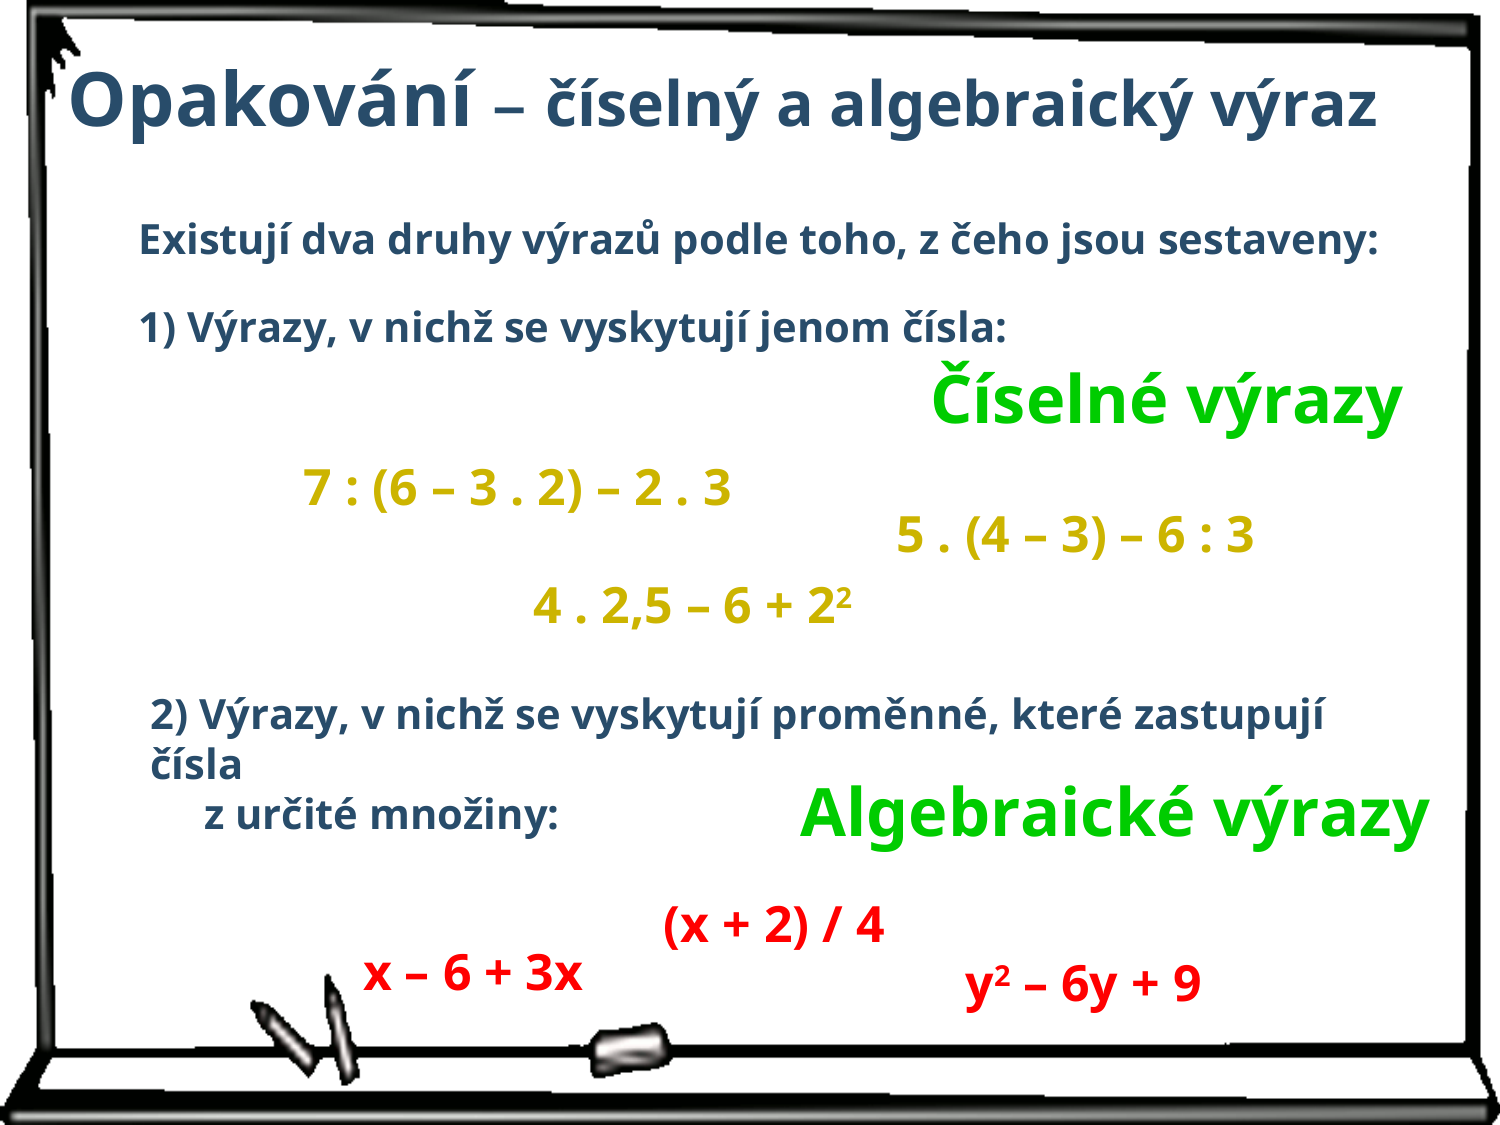

Opakování – číselný a algebraický výraz
Existují dva druhy výrazů podle toho, z čeho jsou sestaveny:
1) Výrazy, v nichž se vyskytují jenom čísla:
Číselné výrazy
7 : (6 – 3 . 2) – 2 . 3
5 . (4 – 3) – 6 : 3
4 . 2,5 – 6 + 22
2) Výrazy, v nichž se vyskytují proměnné, které zastupují čísla
 z určité množiny:
Algebraické výrazy
(x + 2) / 4
x – 6 + 3x
y2 – 6y + 9